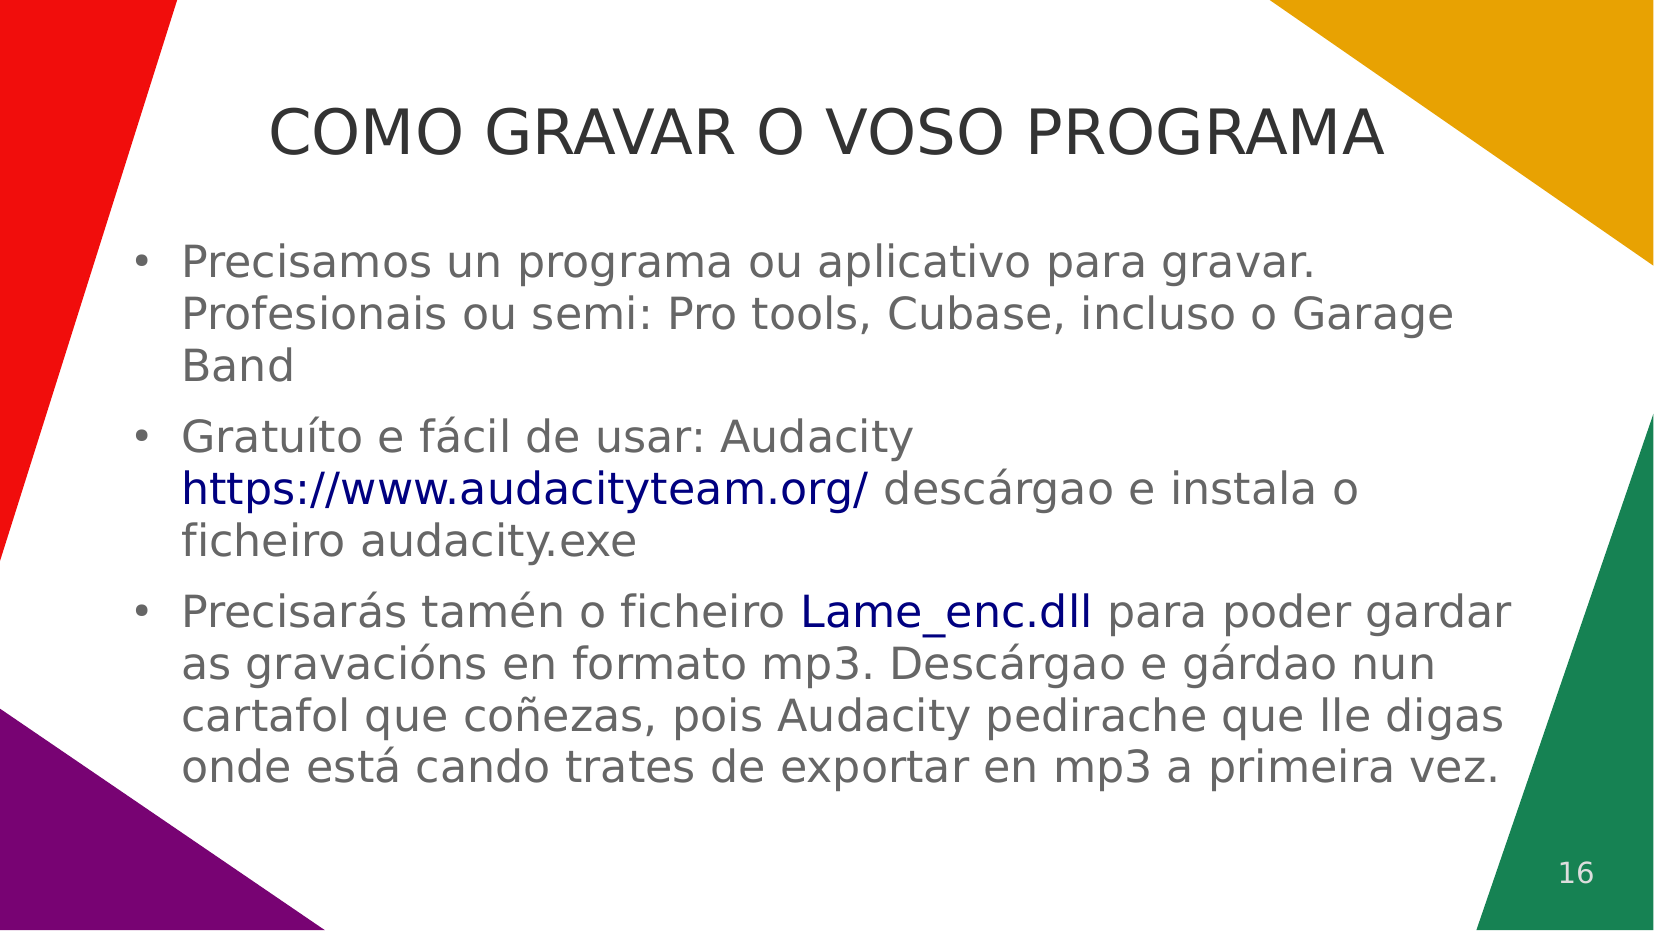

# COMO GRAVAR O VOSO PROGRAMA
Precisamos un programa ou aplicativo para gravar. Profesionais ou semi: Pro tools, Cubase, incluso o Garage Band
Gratuíto e fácil de usar: Audacityhttps://www.audacityteam.org/ descárgao e instala o ficheiro audacity.exe
Precisarás tamén o ficheiro Lame_enc.dll para poder gardar as gravacións en formato mp3. Descárgao e gárdao nun cartafol que coñezas, pois Audacity pedirache que lle digas onde está cando trates de exportar en mp3 a primeira vez.
16